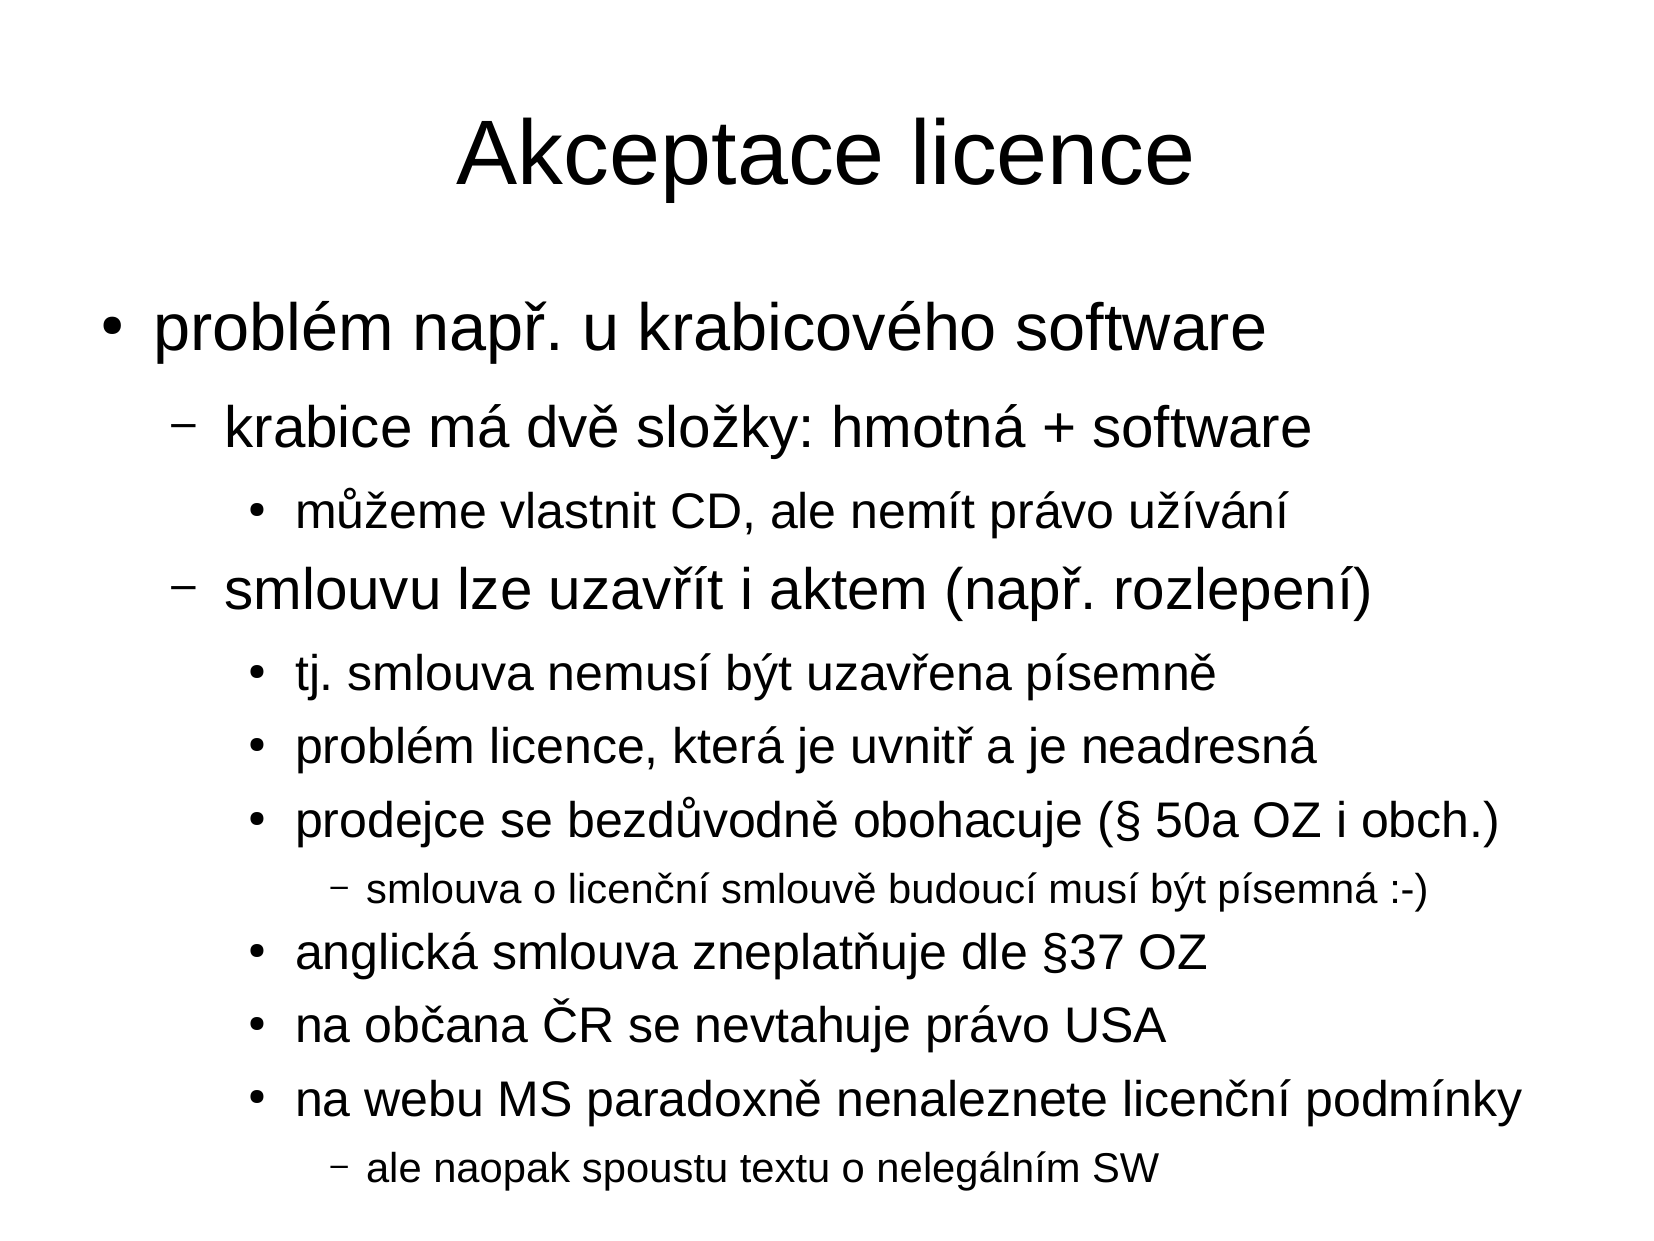

# Akceptace licence
problém např. u krabicového software
krabice má dvě složky: hmotná + software
můžeme vlastnit CD, ale nemít právo užívání
smlouvu lze uzavřít i aktem (např. rozlepení)
tj. smlouva nemusí být uzavřena písemně
problém licence, která je uvnitř a je neadresná
prodejce se bezdůvodně obohacuje (§ 50a OZ i obch.)
smlouva o licenční smlouvě budoucí musí být písemná :-)
anglická smlouva zneplatňuje dle §37 OZ
na občana ČR se nevtahuje právo USA
na webu MS paradoxně nenaleznete licenční podmínky
ale naopak spoustu textu o nelegálním SW